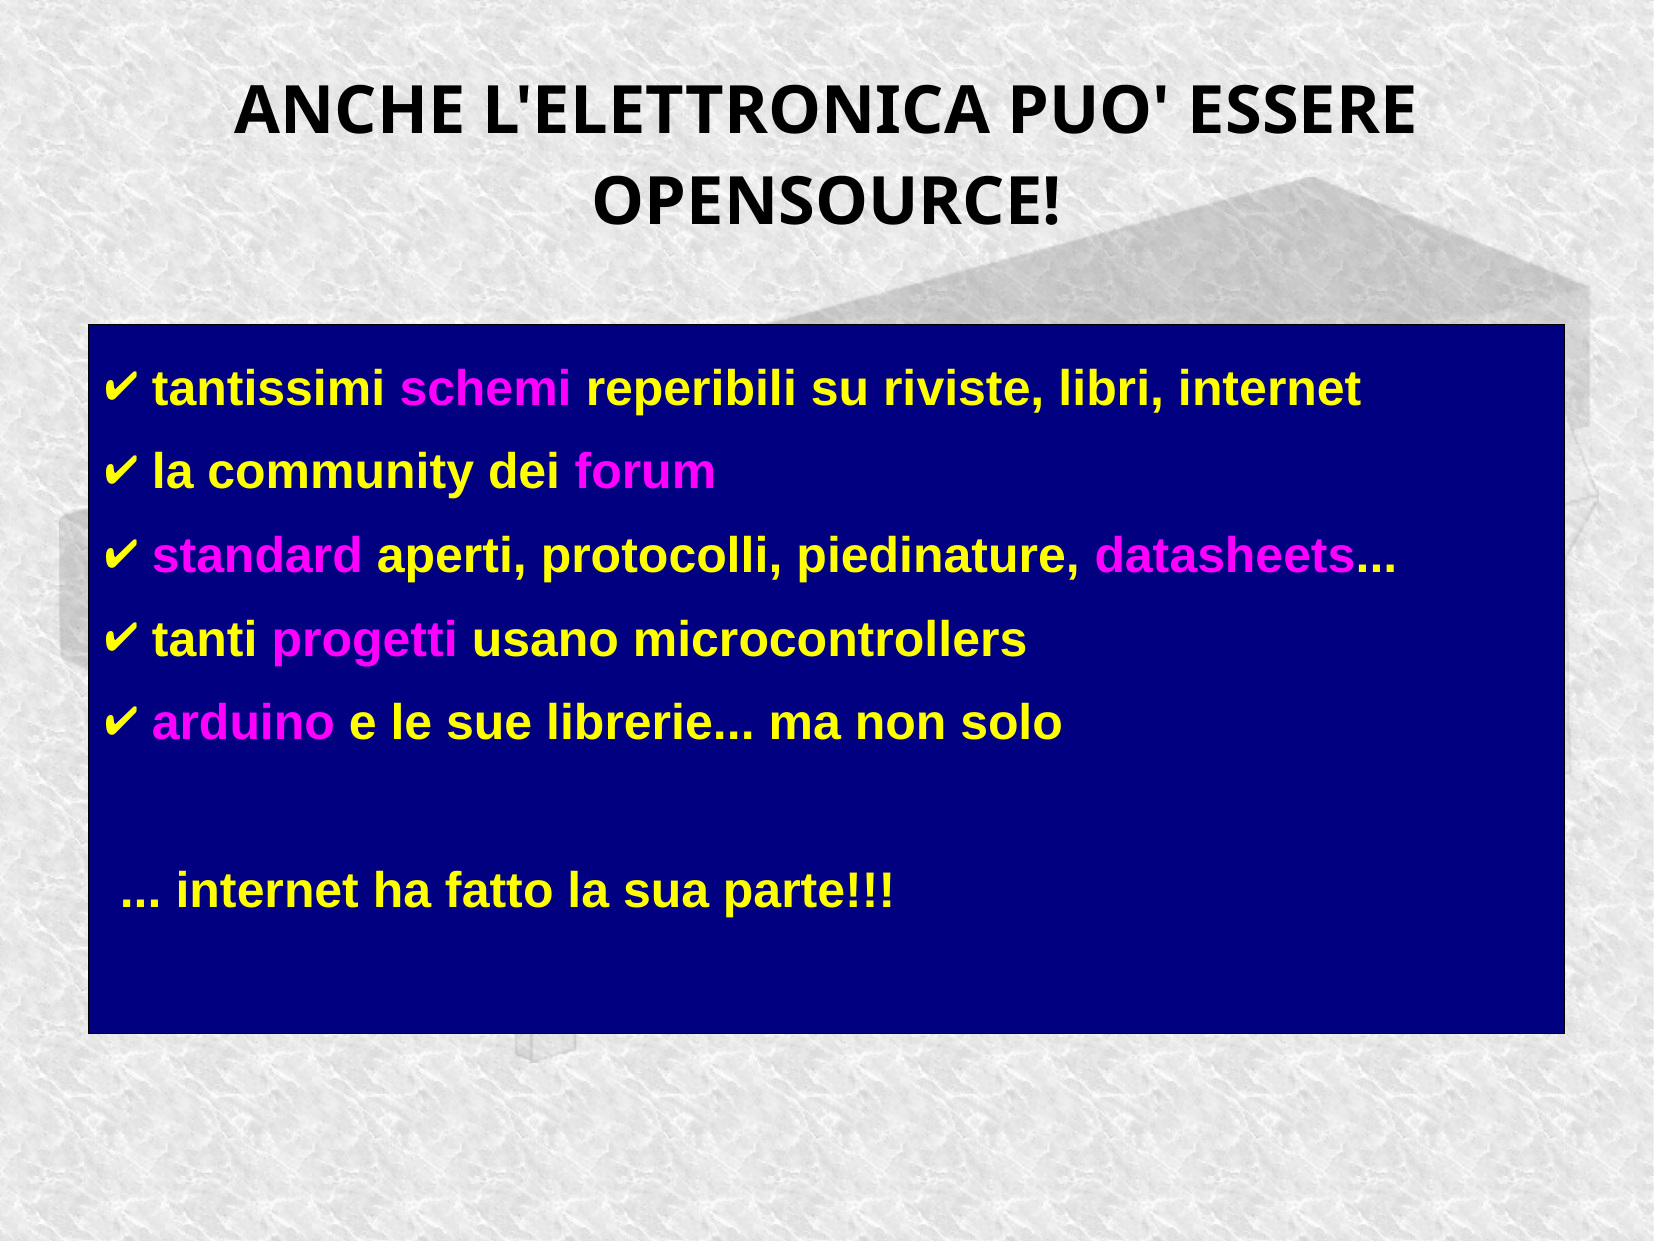

# ANCHE L'ELETTRONICA PUO' ESSERE OPENSOURCE!
 tantissimi schemi reperibili su riviste, libri, internet
 la community dei forum
 standard aperti, protocolli, piedinature, datasheets...
 tanti progetti usano microcontrollers
 arduino e le sue librerie... ma non solo
... internet ha fatto la sua parte!!!